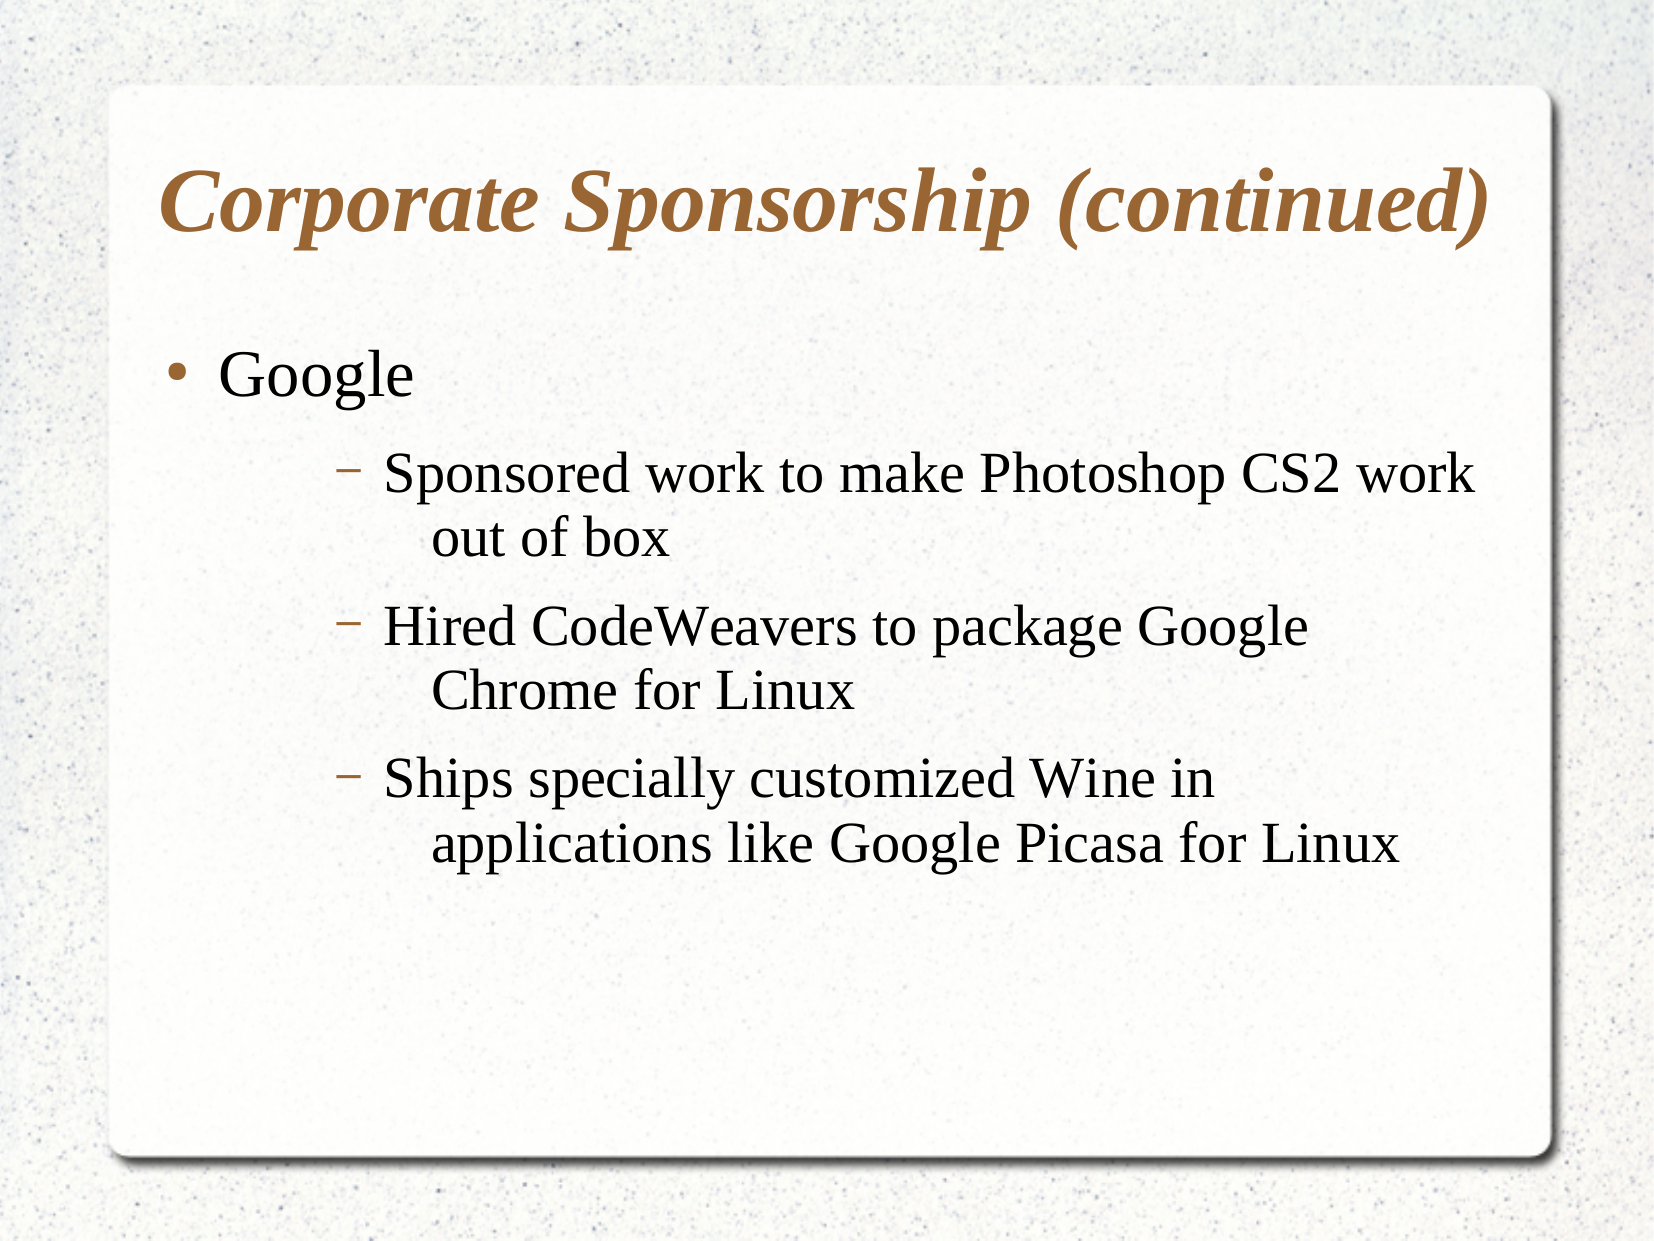

# Corporate Sponsorship (continued)
Google
Sponsored work to make Photoshop CS2 work out of box
Hired CodeWeavers to package Google Chrome for Linux
Ships specially customized Wine in applications like Google Picasa for Linux